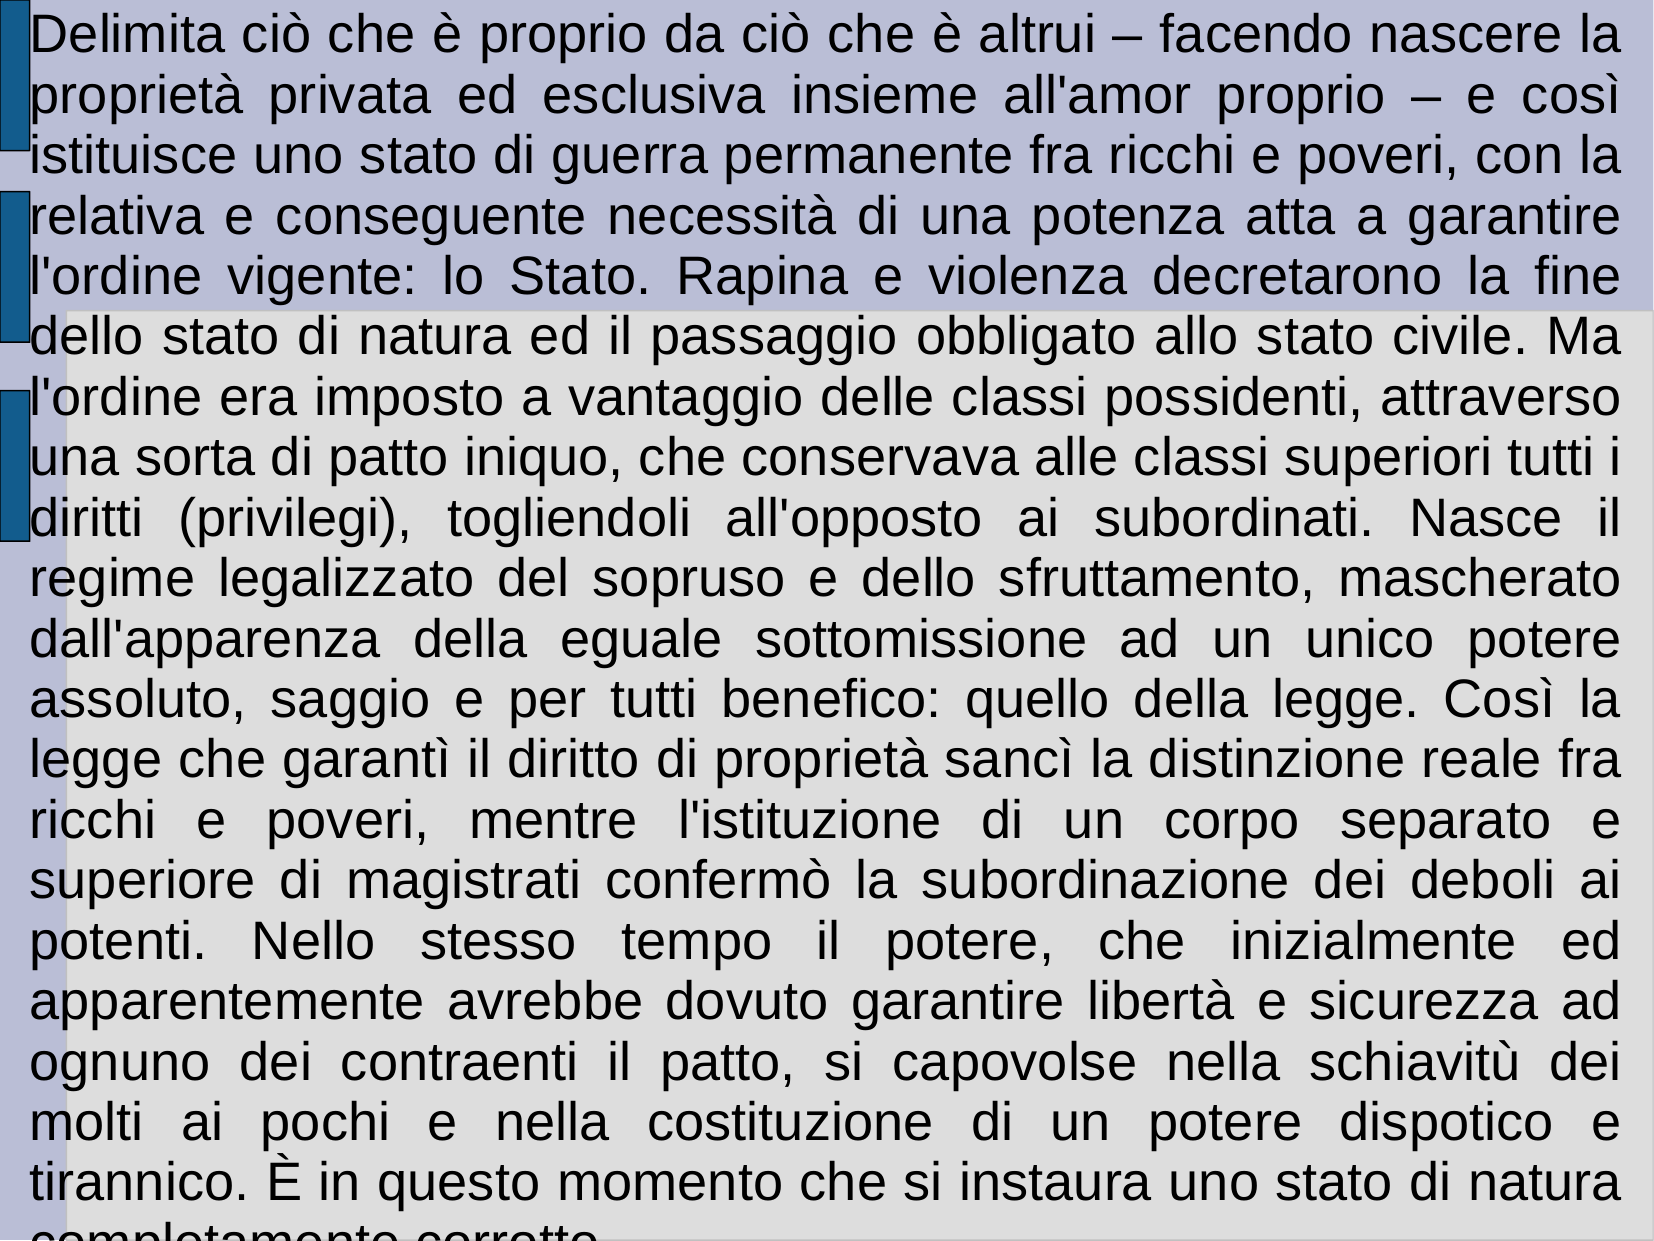

Delimita ciò che è proprio da ciò che è altrui – facendo nascere la proprietà privata ed esclusiva insieme all'amor proprio – e così istituisce uno stato di guerra permanente fra ricchi e poveri, con la relativa e conseguente necessità di una potenza atta a garantire l'ordine vigente: lo Stato. Rapina e violenza decretarono la fine dello stato di natura ed il passaggio obbligato allo stato civile. Ma l'ordine era imposto a vantaggio delle classi possidenti, attraverso una sorta di patto iniquo, che conservava alle classi superiori tutti i diritti (privilegi), togliendoli all'opposto ai subordinati. Nasce il regime legalizzato del sopruso e dello sfruttamento, mascherato dall'apparenza della eguale sottomissione ad un unico potere assoluto, saggio e per tutti benefico: quello della legge. Così la legge che garantì il diritto di proprietà sancì la distinzione reale fra ricchi e poveri, mentre l'istituzione di un corpo separato e superiore di magistrati confermò la subordinazione dei deboli ai potenti. Nello stesso tempo il potere, che inizialmente ed apparentemente avrebbe dovuto garantire libertà e sicurezza ad ognuno dei contraenti il patto, si capovolse nella schiavitù dei molti ai pochi e nella costituzione di un potere dispotico e tirannico. È in questo momento che si instaura uno stato di natura completamente corrotto.
#